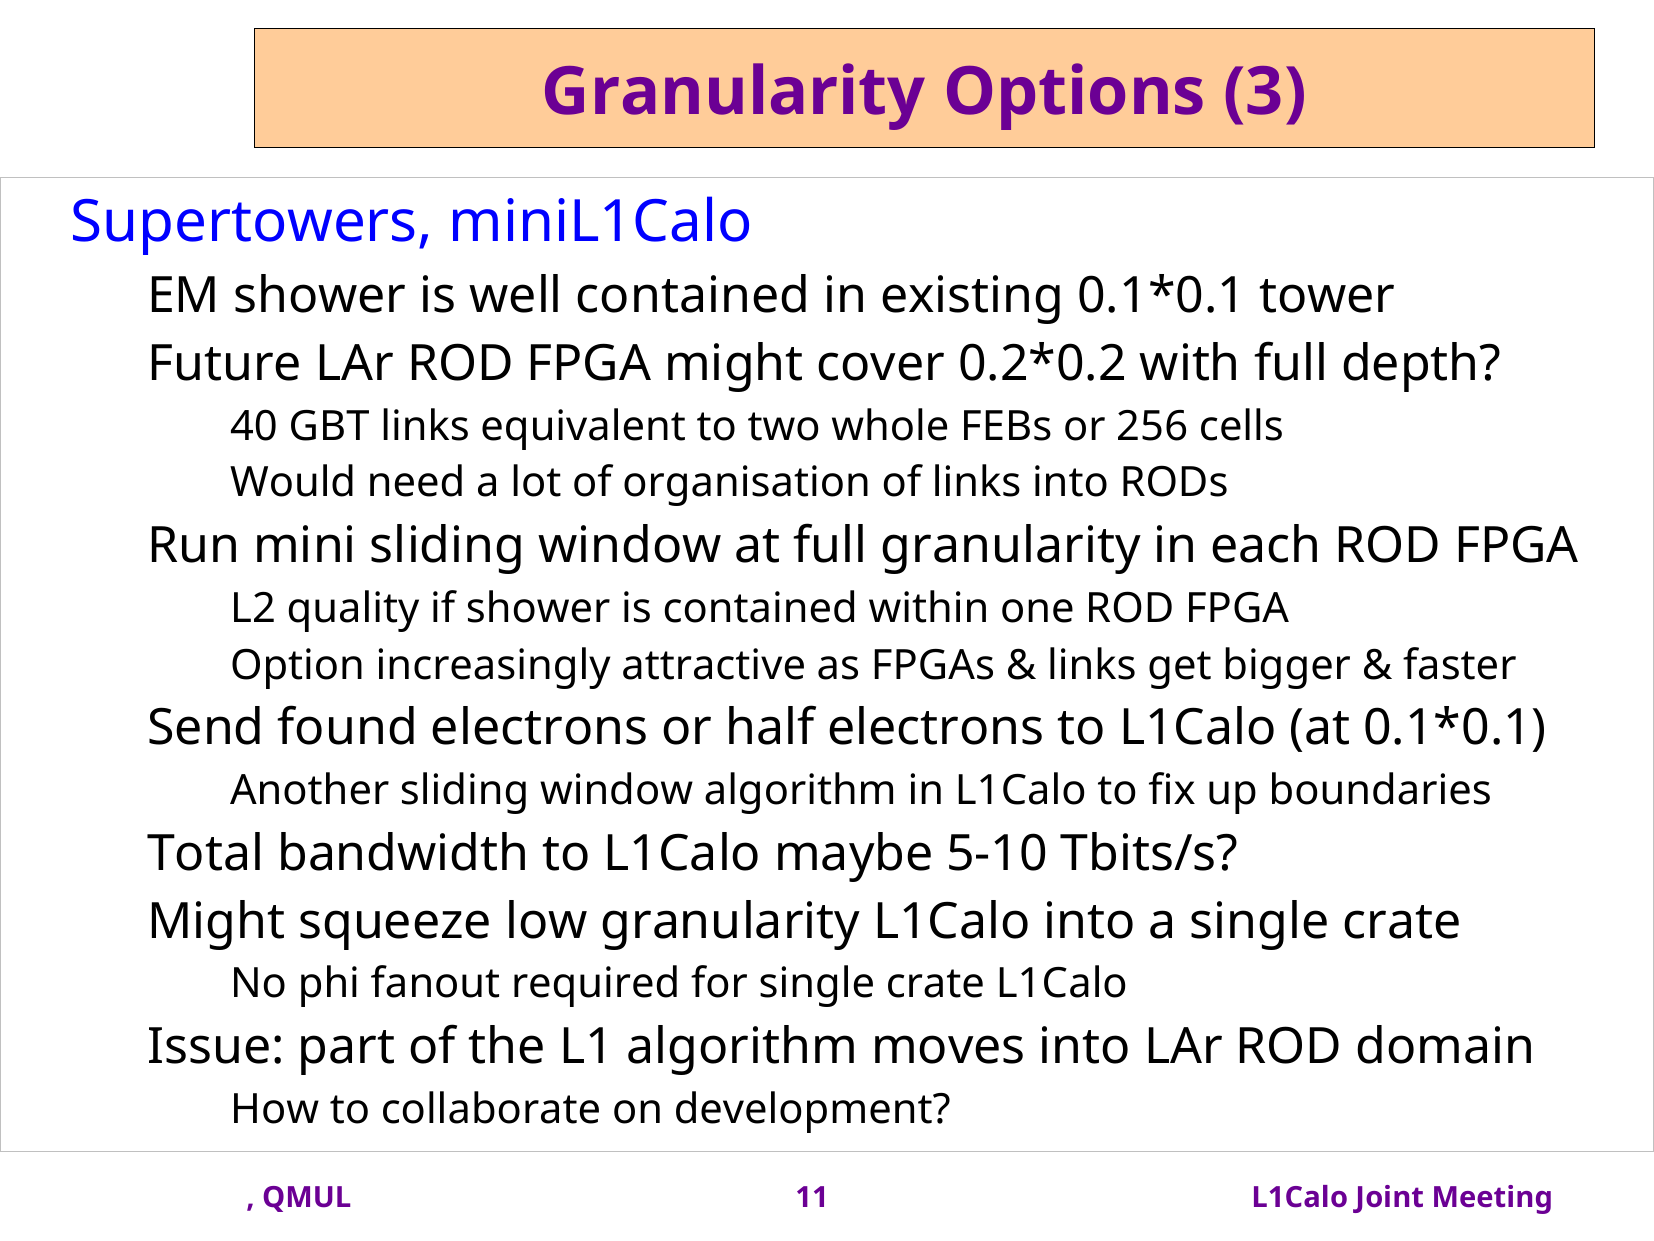

# Granularity Options (3)
Supertowers, miniL1Calo
EM shower is well contained in existing 0.1*0.1 tower
Future LAr ROD FPGA might cover 0.2*0.2 with full depth?
40 GBT links equivalent to two whole FEBs or 256 cells
Would need a lot of organisation of links into RODs
Run mini sliding window at full granularity in each ROD FPGA
L2 quality if shower is contained within one ROD FPGA
Option increasingly attractive as FPGAs & links get bigger & faster
Send found electrons or half electrons to L1Calo (at 0.1*0.1)
Another sliding window algorithm in L1Calo to fix up boundaries
Total bandwidth to L1Calo maybe 5-10 Tbits/s?
Might squeeze low granularity L1Calo into a single crate
No phi fanout required for single crate L1Calo
Issue: part of the L1 algorithm moves into LAr ROD domain
How to collaborate on development?